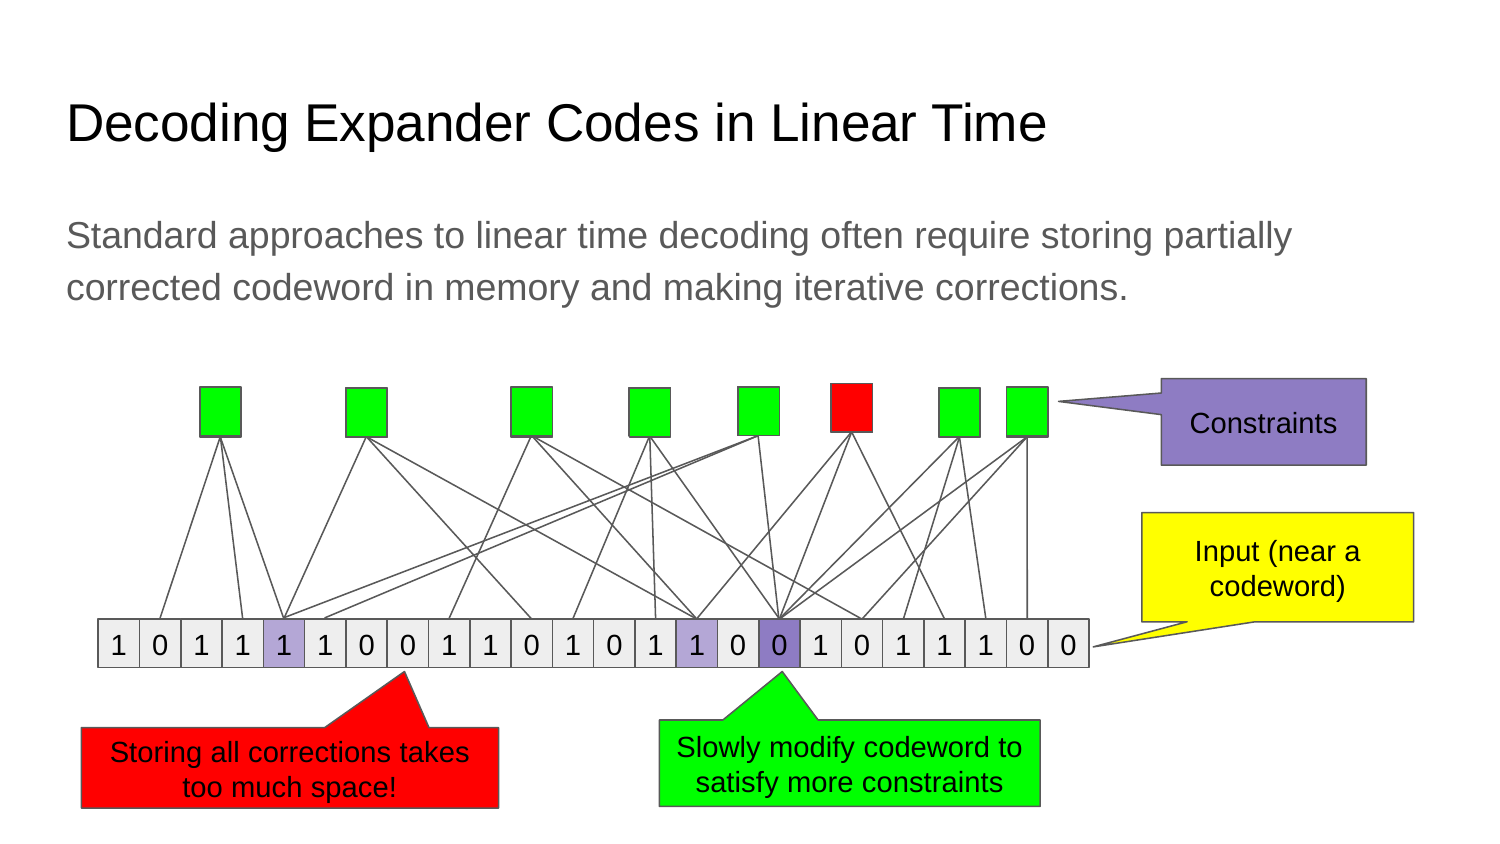

# Decoding Expander Codes in Linear Time
Standard approaches to linear time decoding often require storing partially corrected codeword in memory and making iterative corrections.
Constraints
Input (near a codeword)
1
0
1
1
0
1
1
0
0
1
1
0
1
0
1
0
1
0
1
0
1
0
1
1
1
0
0
Slowly modify codeword to satisfy more constraints
Storing all corrections takes too much space!